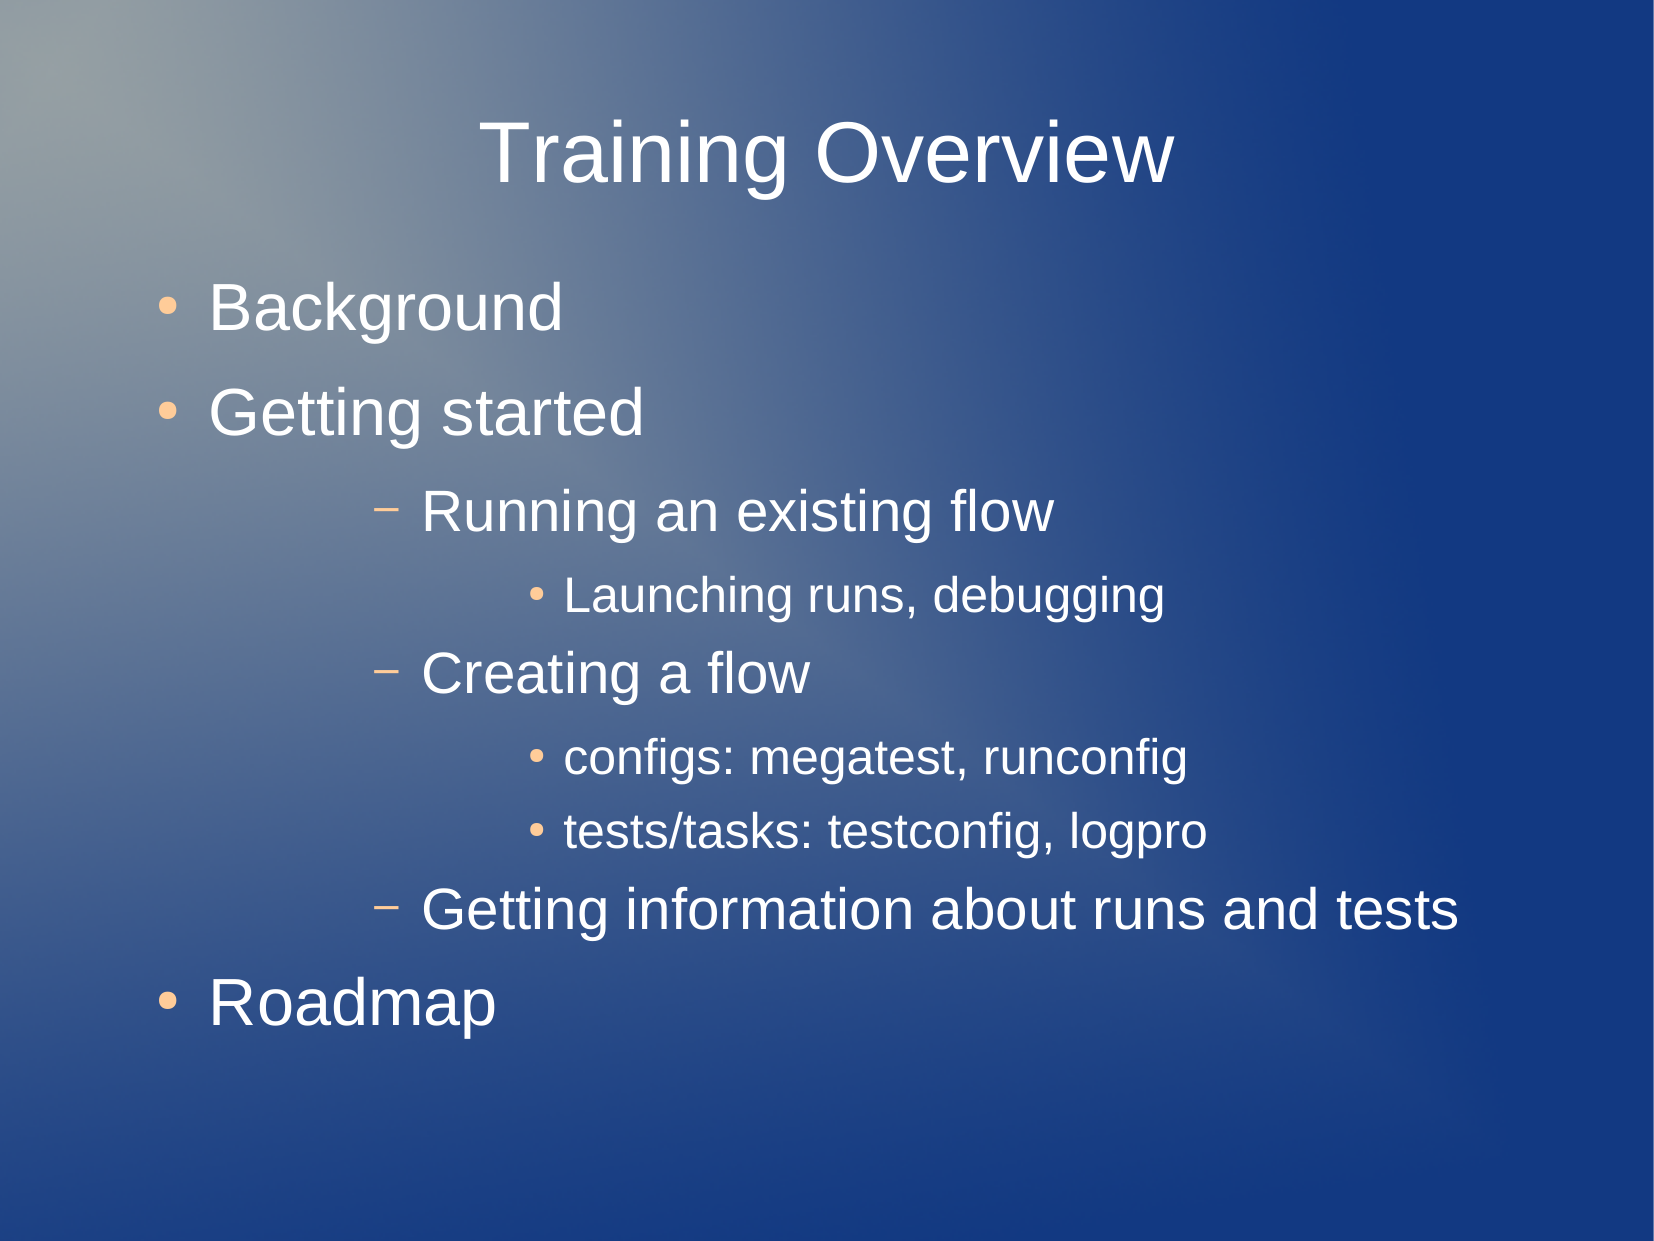

# Training Overview
Background
Getting started
Running an existing flow
Launching runs, debugging
Creating a flow
configs: megatest, runconfig
tests/tasks: testconfig, logpro
Getting information about runs and tests
Roadmap